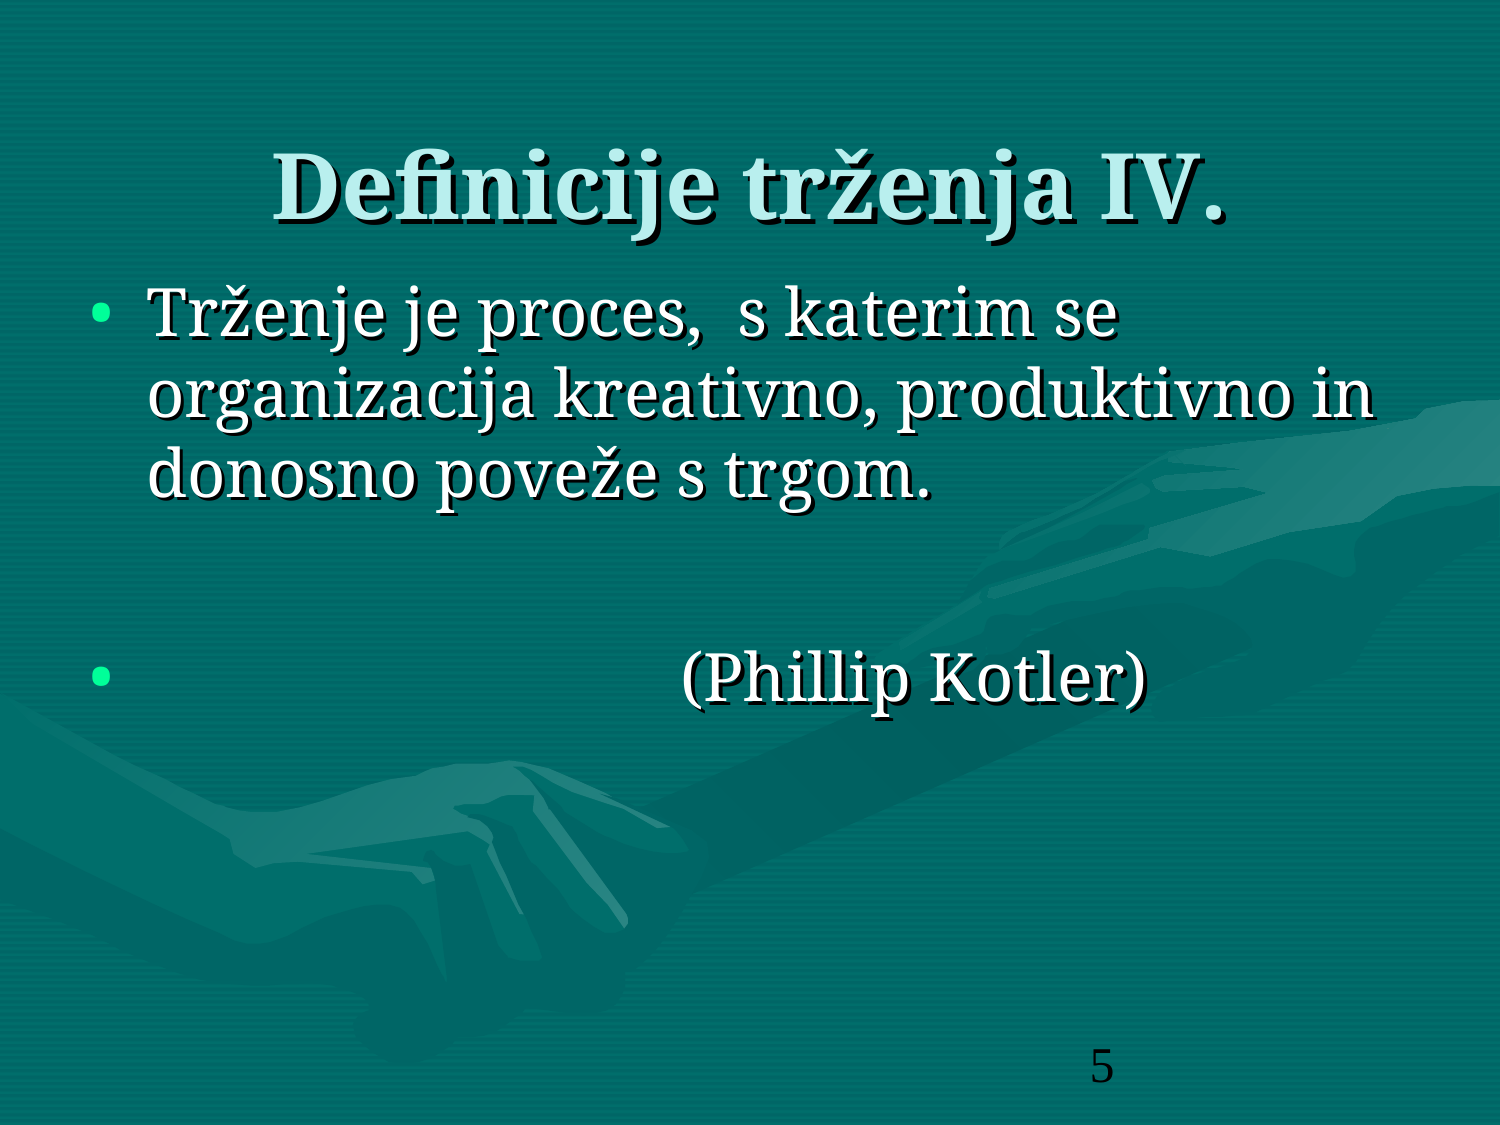

# Definicije trženja IV.
Trženje je proces, s katerim se organizacija kreativno, produktivno in donosno poveže s trgom.
 (Phillip Kotler)
5